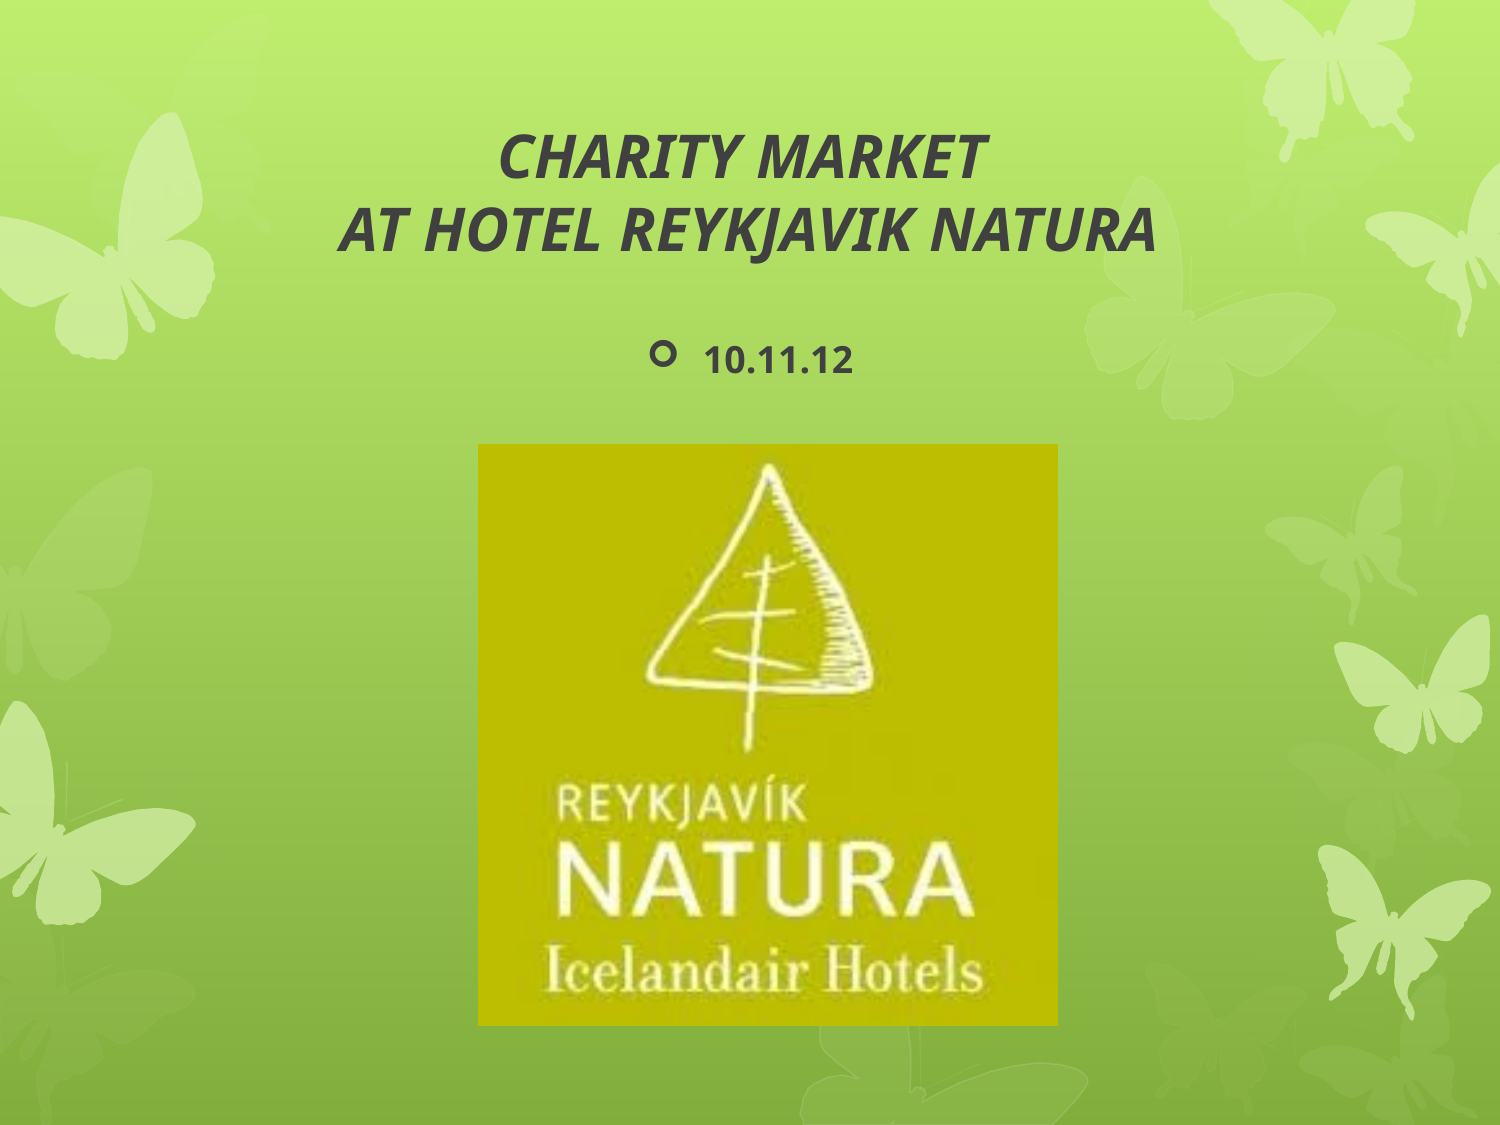

# CHARITY MARKET AT HOTEL REYKJAVIK NATURA
10.11.12